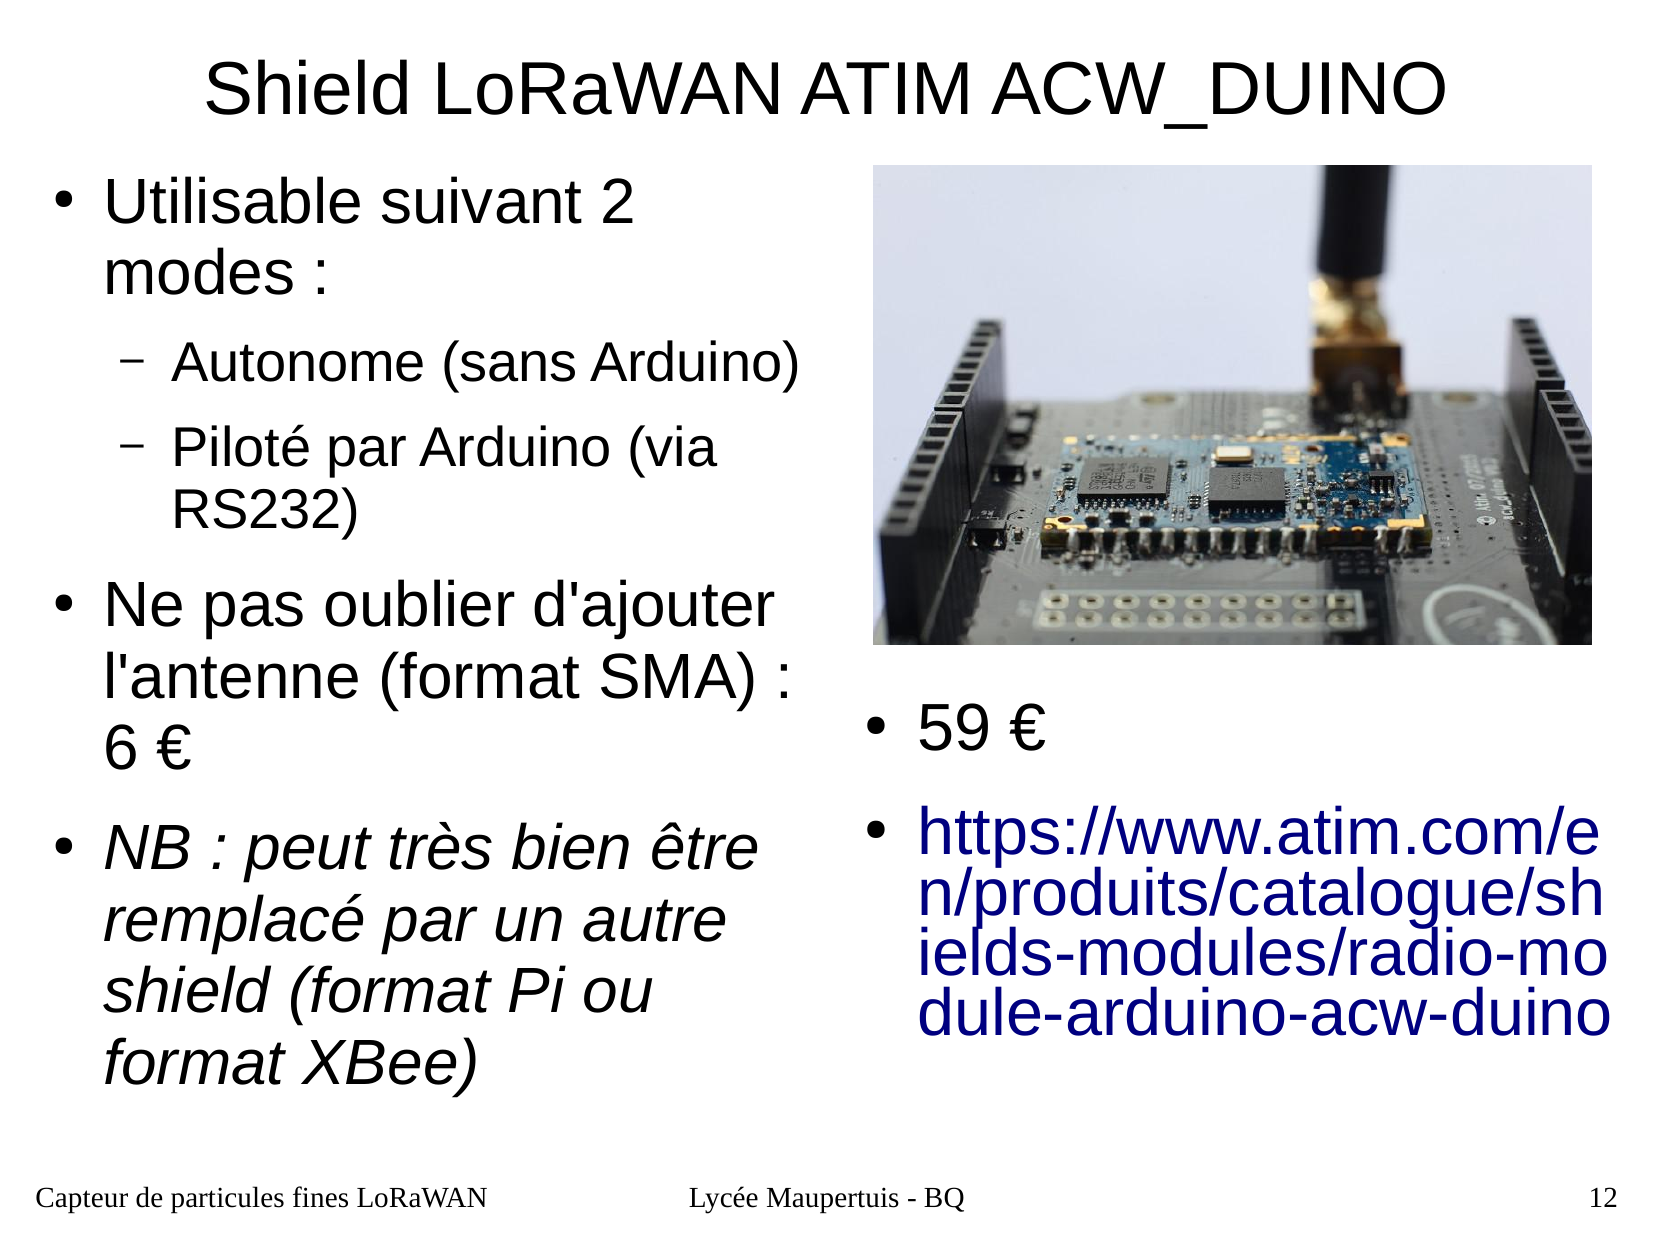

Shield LoRaWAN ATIM ACW_DUINO
# Utilisable suivant 2 modes :
Autonome (sans Arduino)
Piloté par Arduino (via RS232)
Ne pas oublier d'ajouter l'antenne (format SMA) : 6 €
NB : peut très bien être remplacé par un autre shield (format Pi ou format XBee)
59 €
https://www.atim.com/en/produits/catalogue/shields-modules/radio-module-arduino-acw-duino
Capteur de particules fines LoRaWAN
Lycée Maupertuis - BQ
12